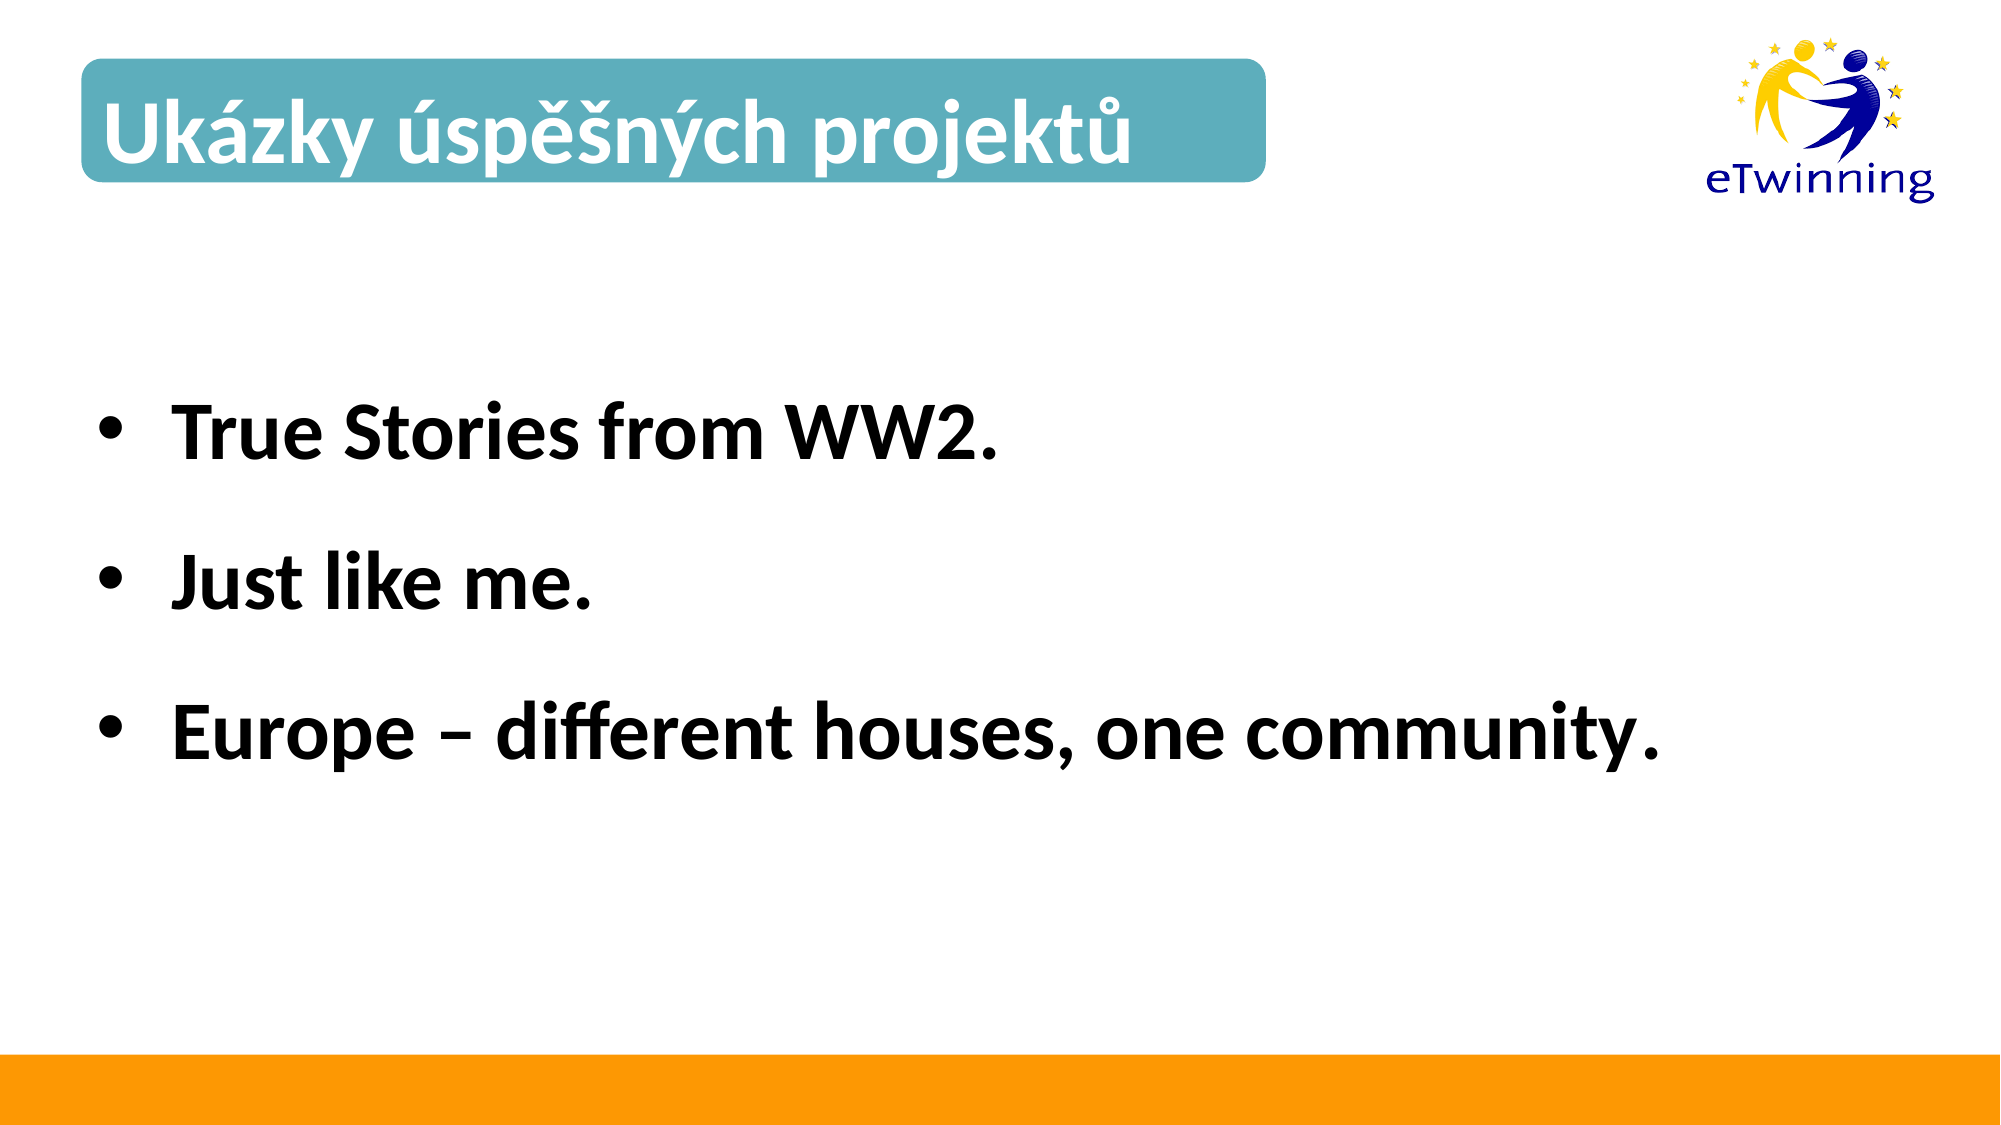

Ukázky úspěšných projektů
True Stories from WW2.
Just like me.
Europe – different houses, one community.